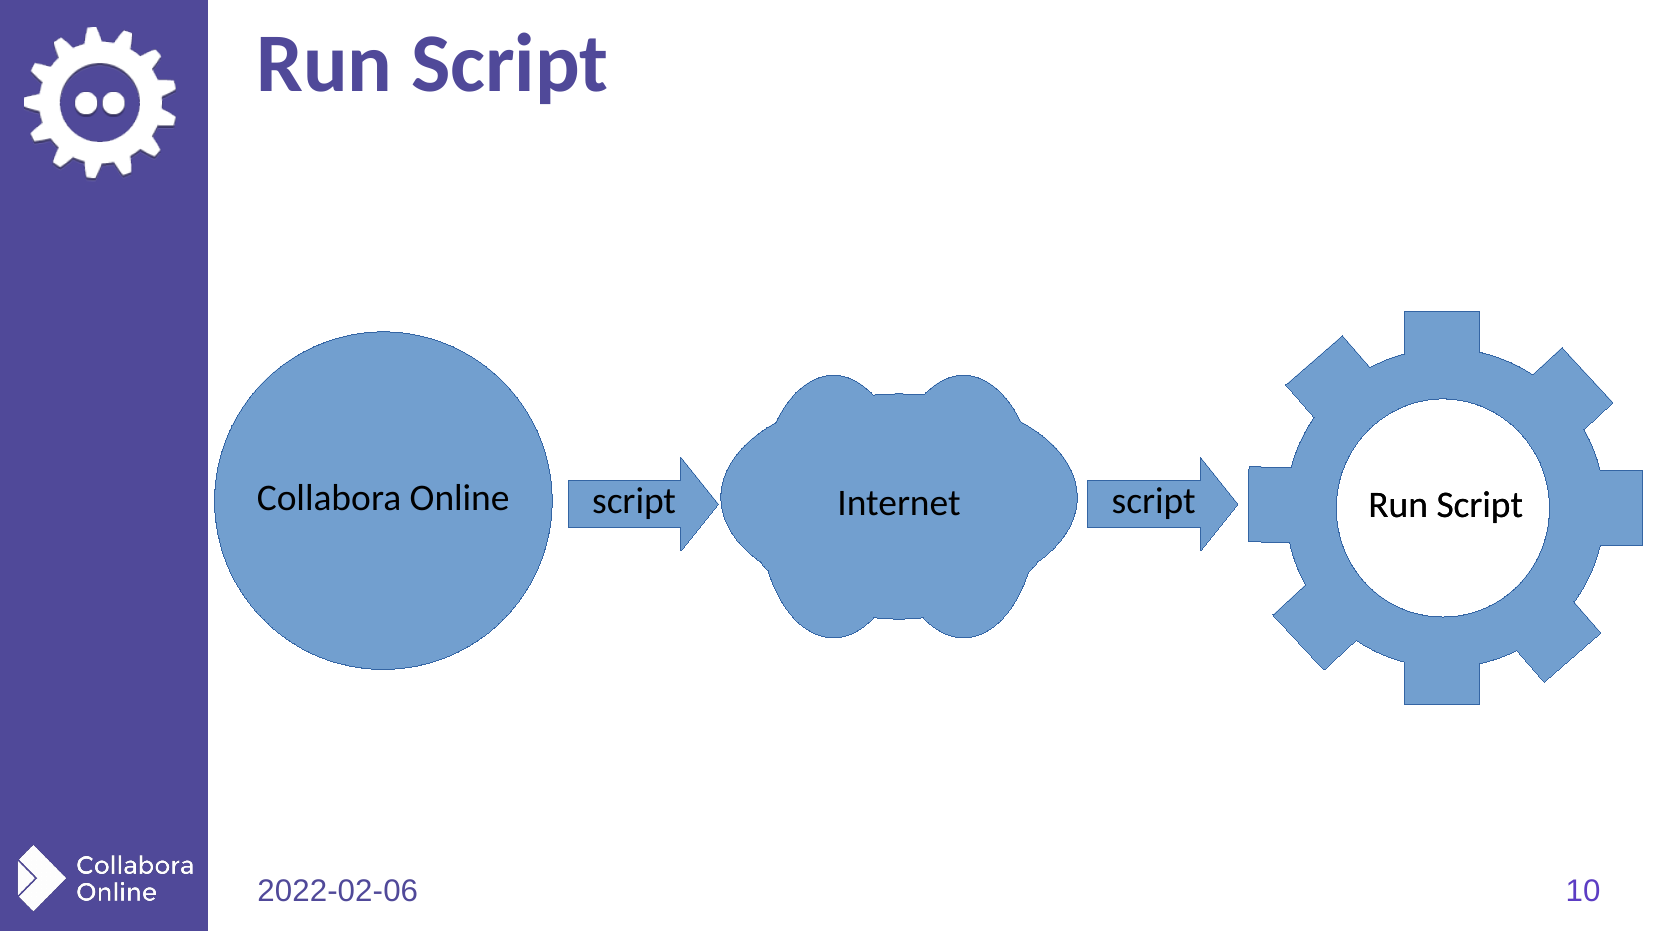

# Run Script
Run Script
Run Script
Collabora Online
Collabora Online
Internet
Internet
script
script
script
script
2022-02-06
10